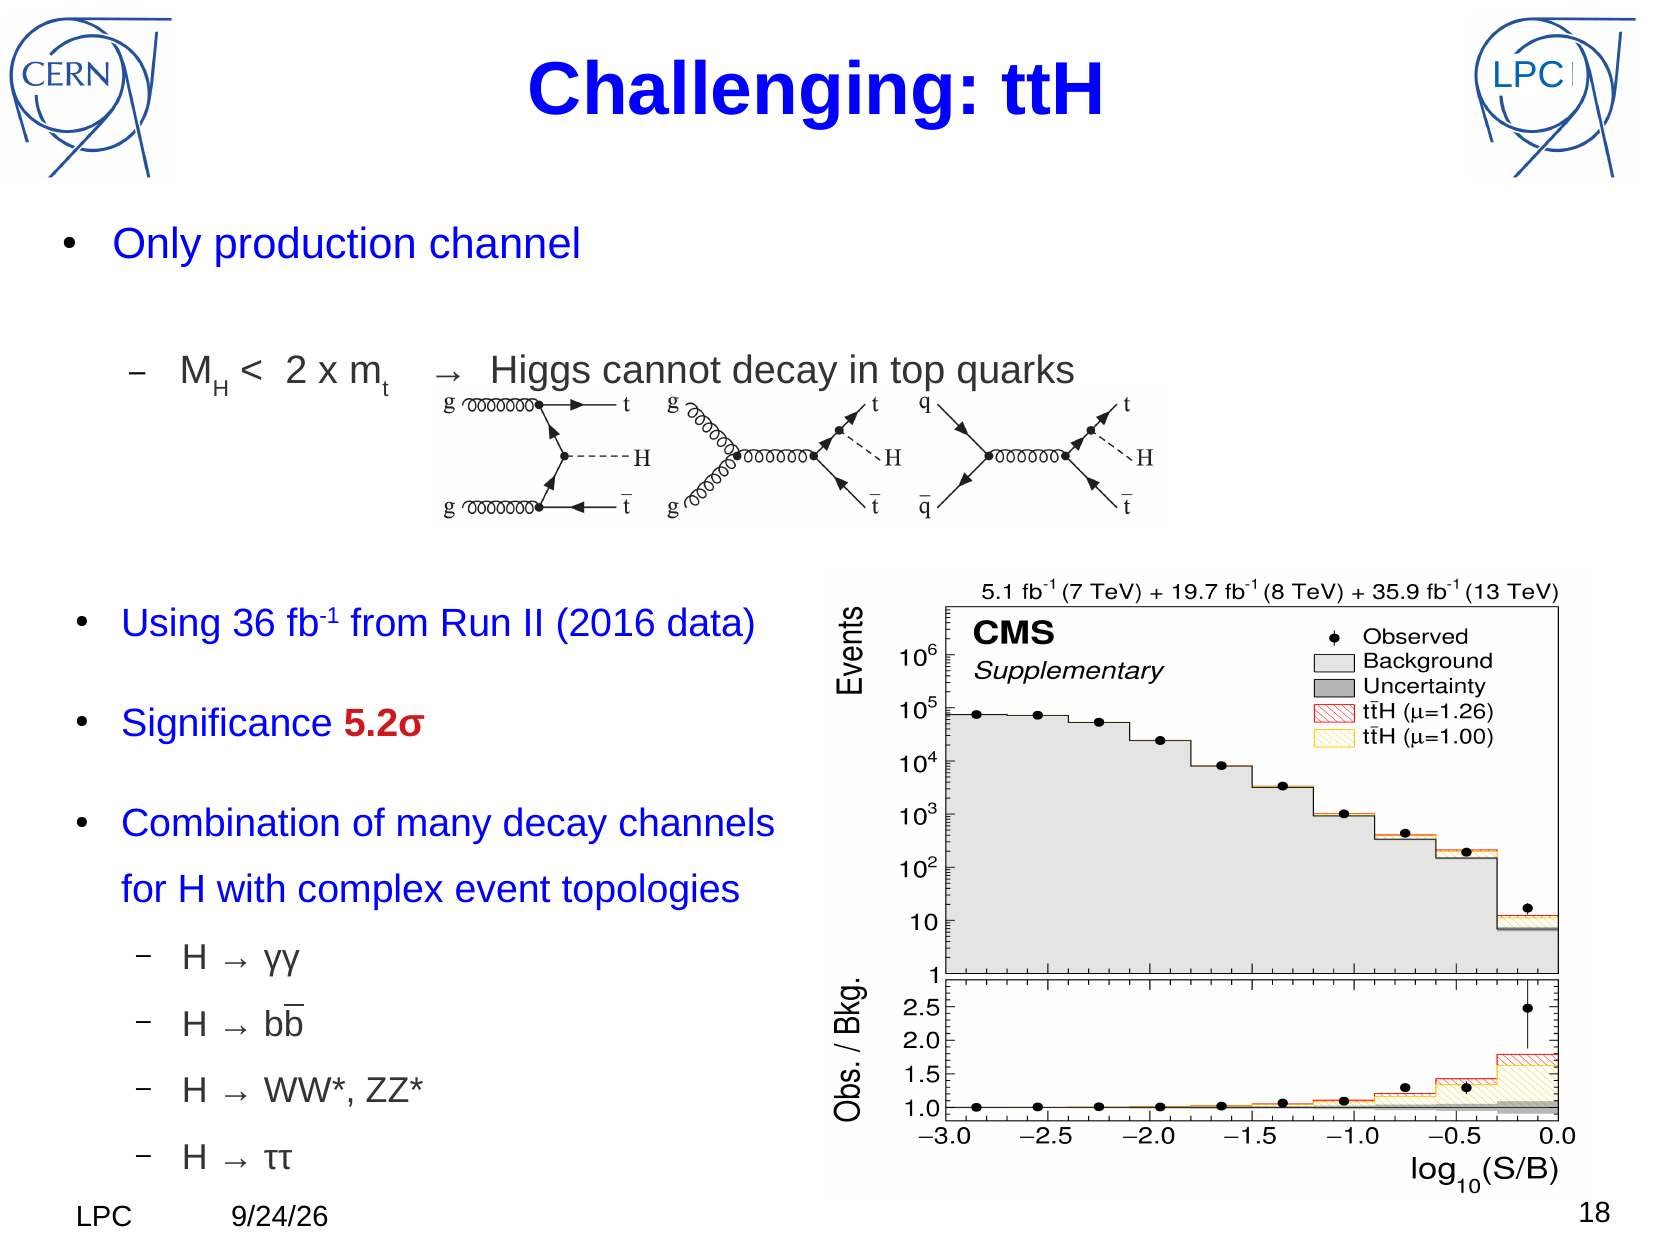

# Challenging: ttH
Only production channel
MH < 2 x mt → Higgs cannot decay in top quarks
Using 36 fb-1 from Run II (2016 data)
Significance 5.2σ
Combination of many decay channels for H with complex event topologies
H → γγ
H → bb
H → WW*, ZZ*
H → ττ